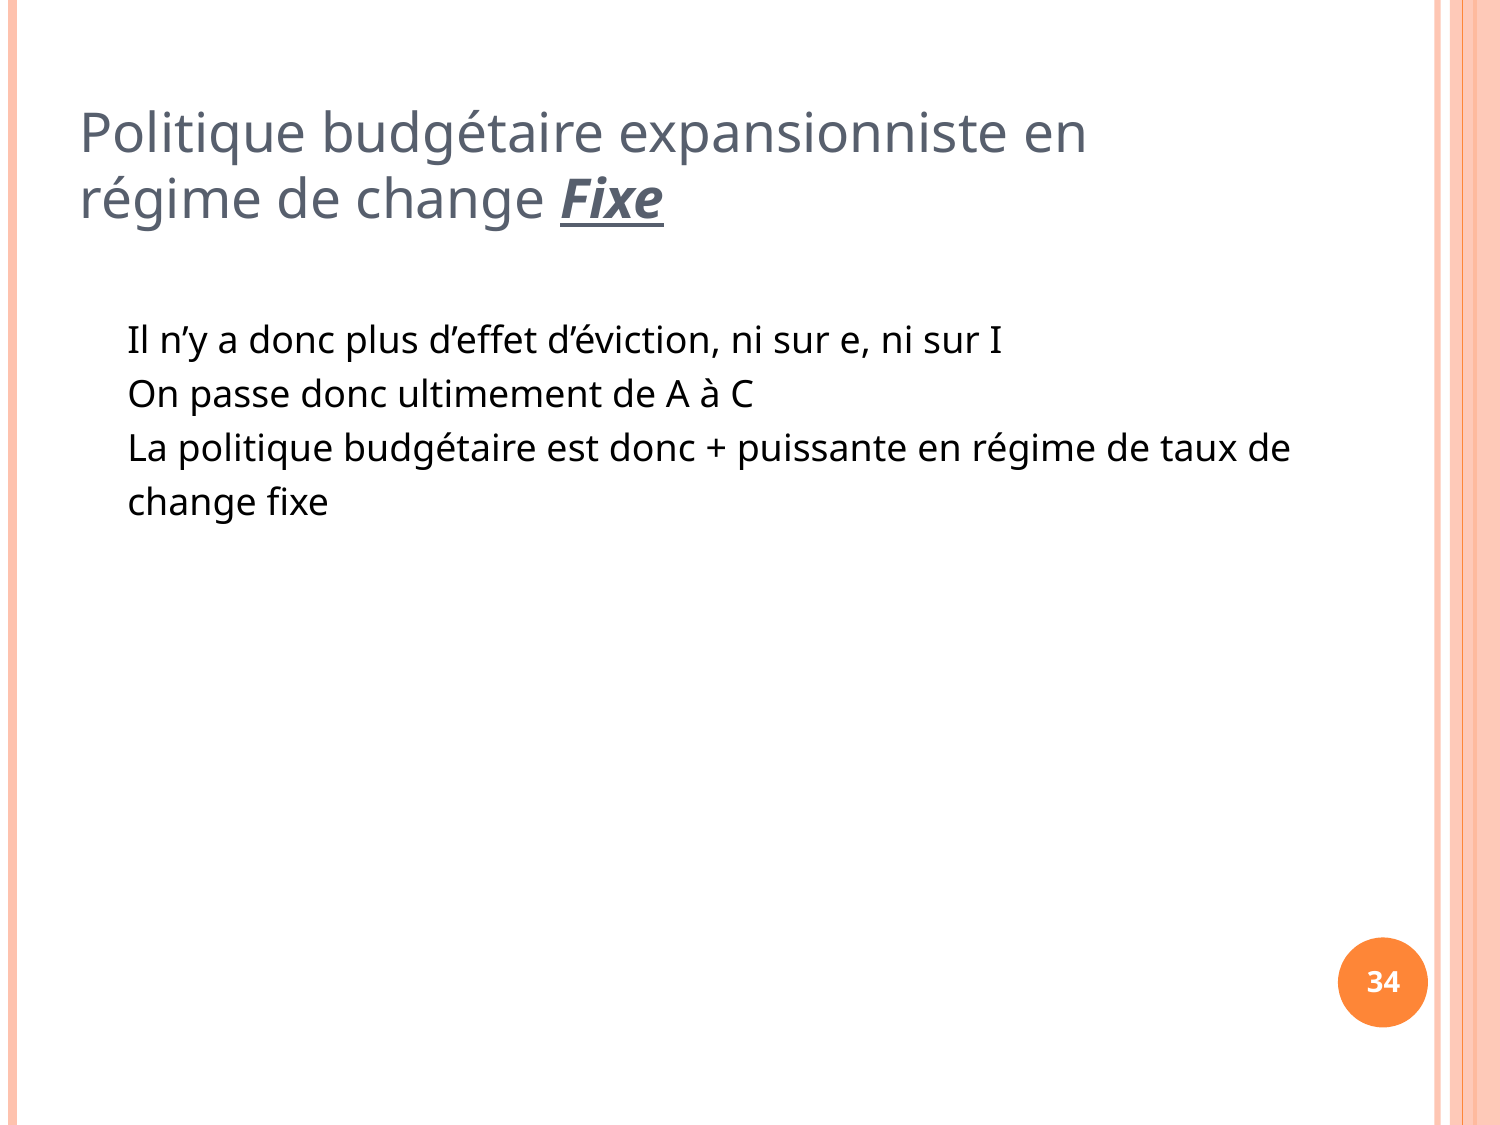

Politique budgétaire expansionniste en
régime de change Fixe
# Il n’y a donc plus d’effet d’éviction, ni sur e, ni sur I
On passe donc ultimement de A à C
La politique budgétaire est donc + puissante en régime de taux de change fixe